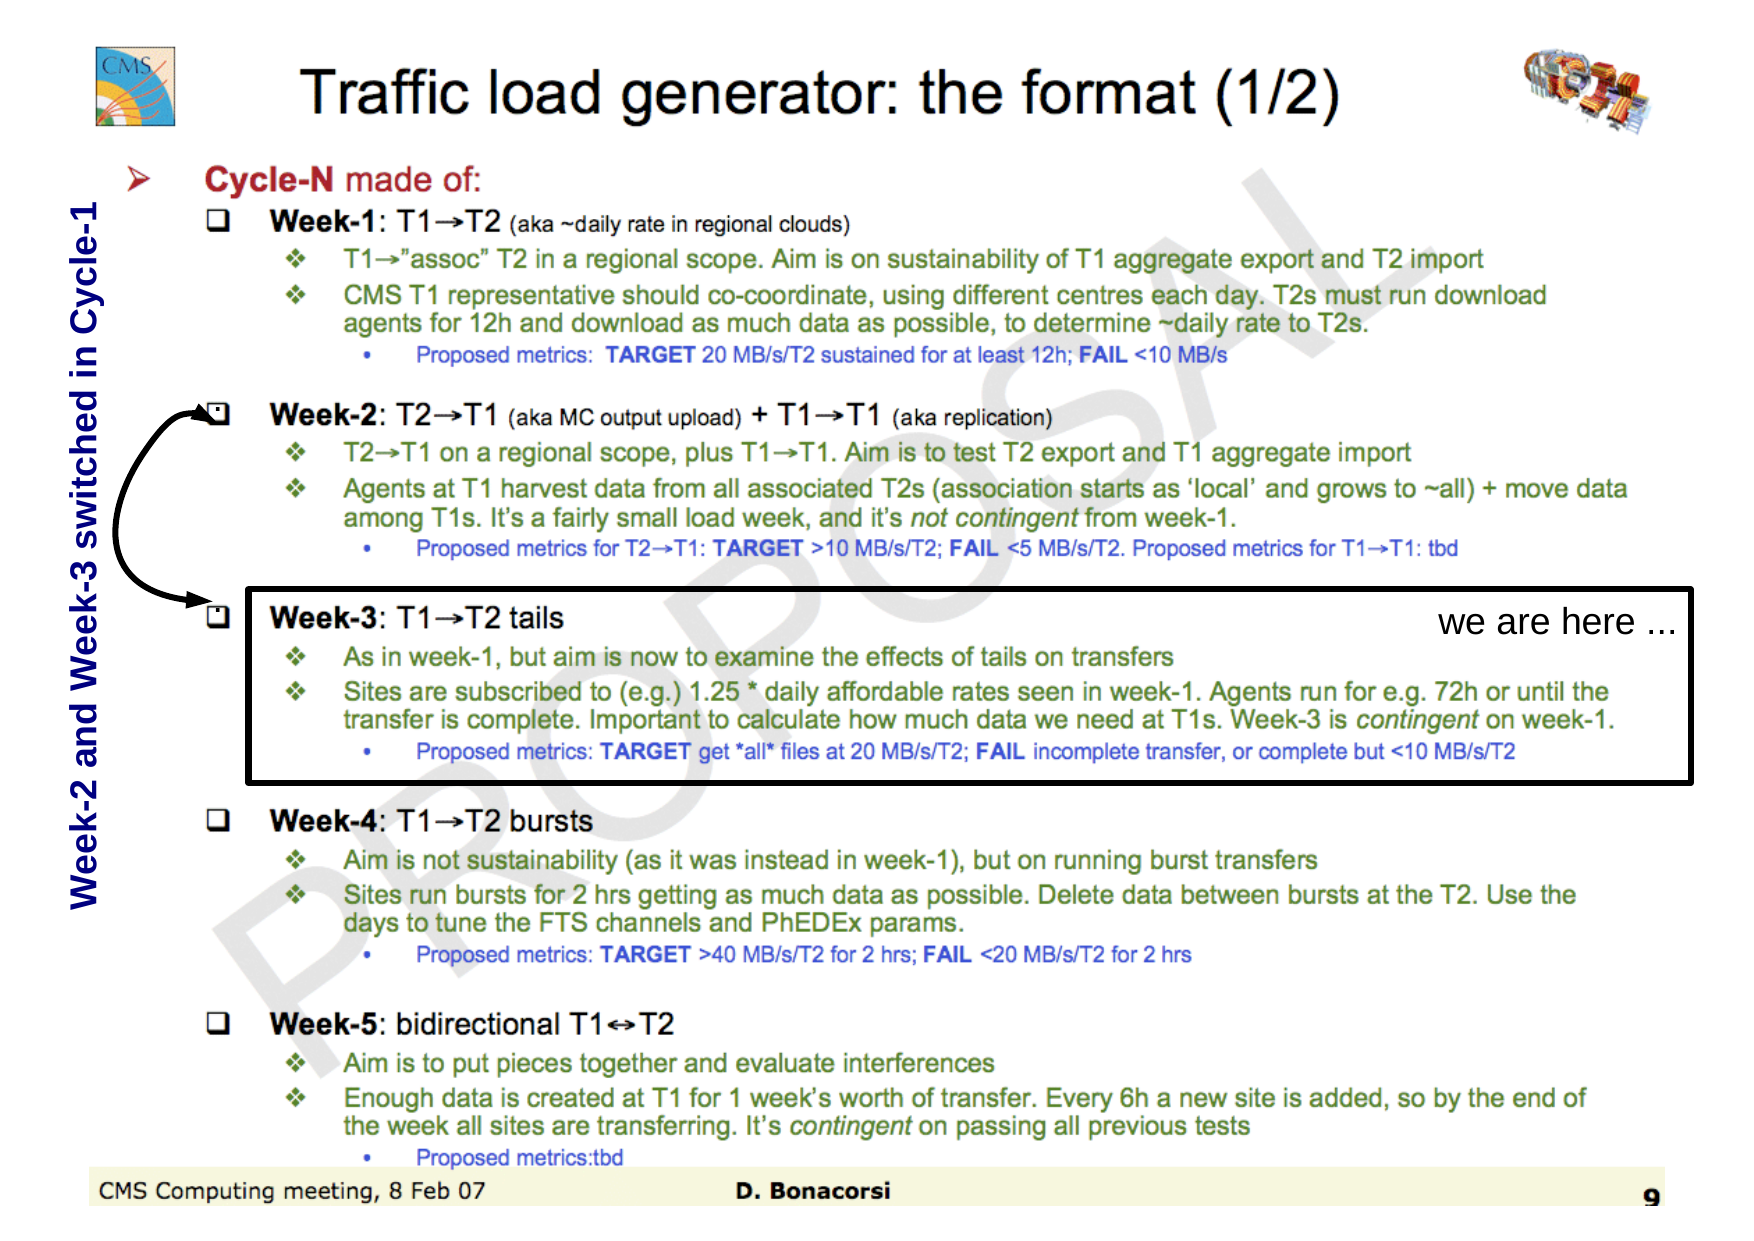

.
Week-2 and Week-3 switched in Cycle-1
.
we are here ...